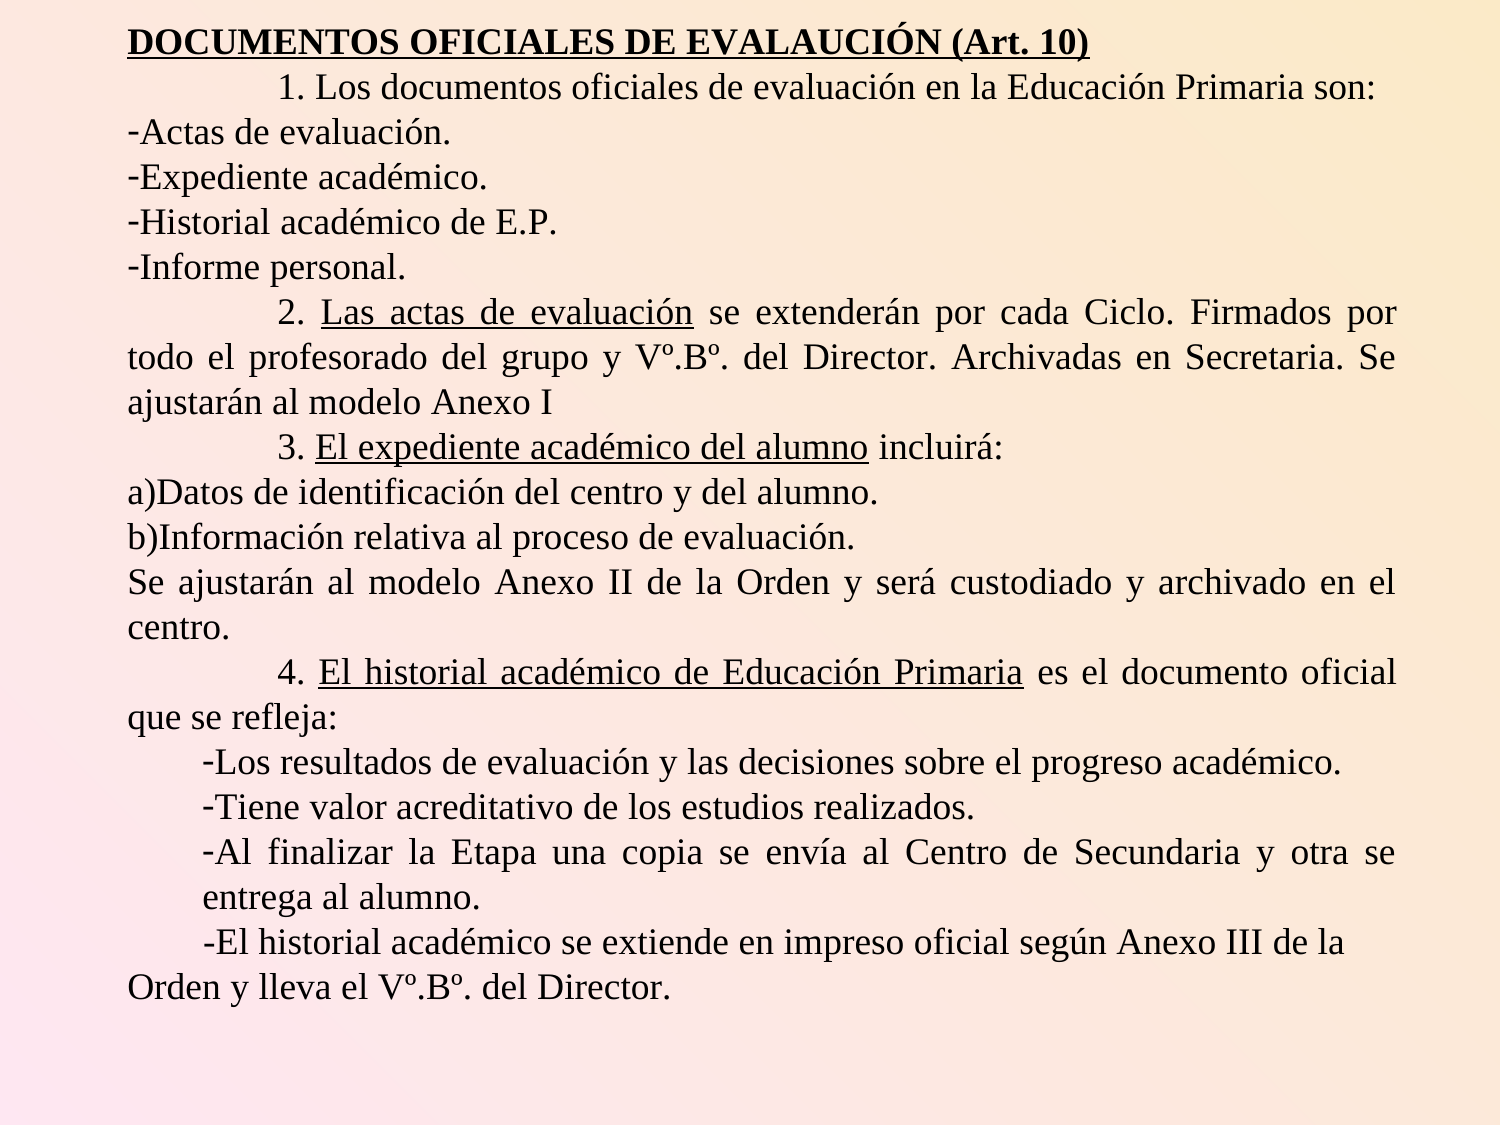

DOCUMENTOS OFICIALES DE EVALAUCIÓN (Art. 10)
	1. Los documentos oficiales de evaluación en la Educación Primaria son:
Actas de evaluación.
Expediente académico.
Historial académico de E.P.
Informe personal.
	2. Las actas de evaluación se extenderán por cada Ciclo. Firmados por todo el profesorado del grupo y Vº.Bº. del Director. Archivadas en Secretaria. Se ajustarán al modelo Anexo I
	3. El expediente académico del alumno incluirá:
a)Datos de identificación del centro y del alumno.
b)Información relativa al proceso de evaluación.
Se ajustarán al modelo Anexo II de la Orden y será custodiado y archivado en el centro.
	4. El historial académico de Educación Primaria es el documento oficial que se refleja:
Los resultados de evaluación y las decisiones sobre el progreso académico.
Tiene valor acreditativo de los estudios realizados.
Al finalizar la Etapa una copia se envía al Centro de Secundaria y otra se entrega al alumno.
 -El historial académico se extiende en impreso oficial según Anexo III de la Orden y lleva el Vº.Bº. del Director.